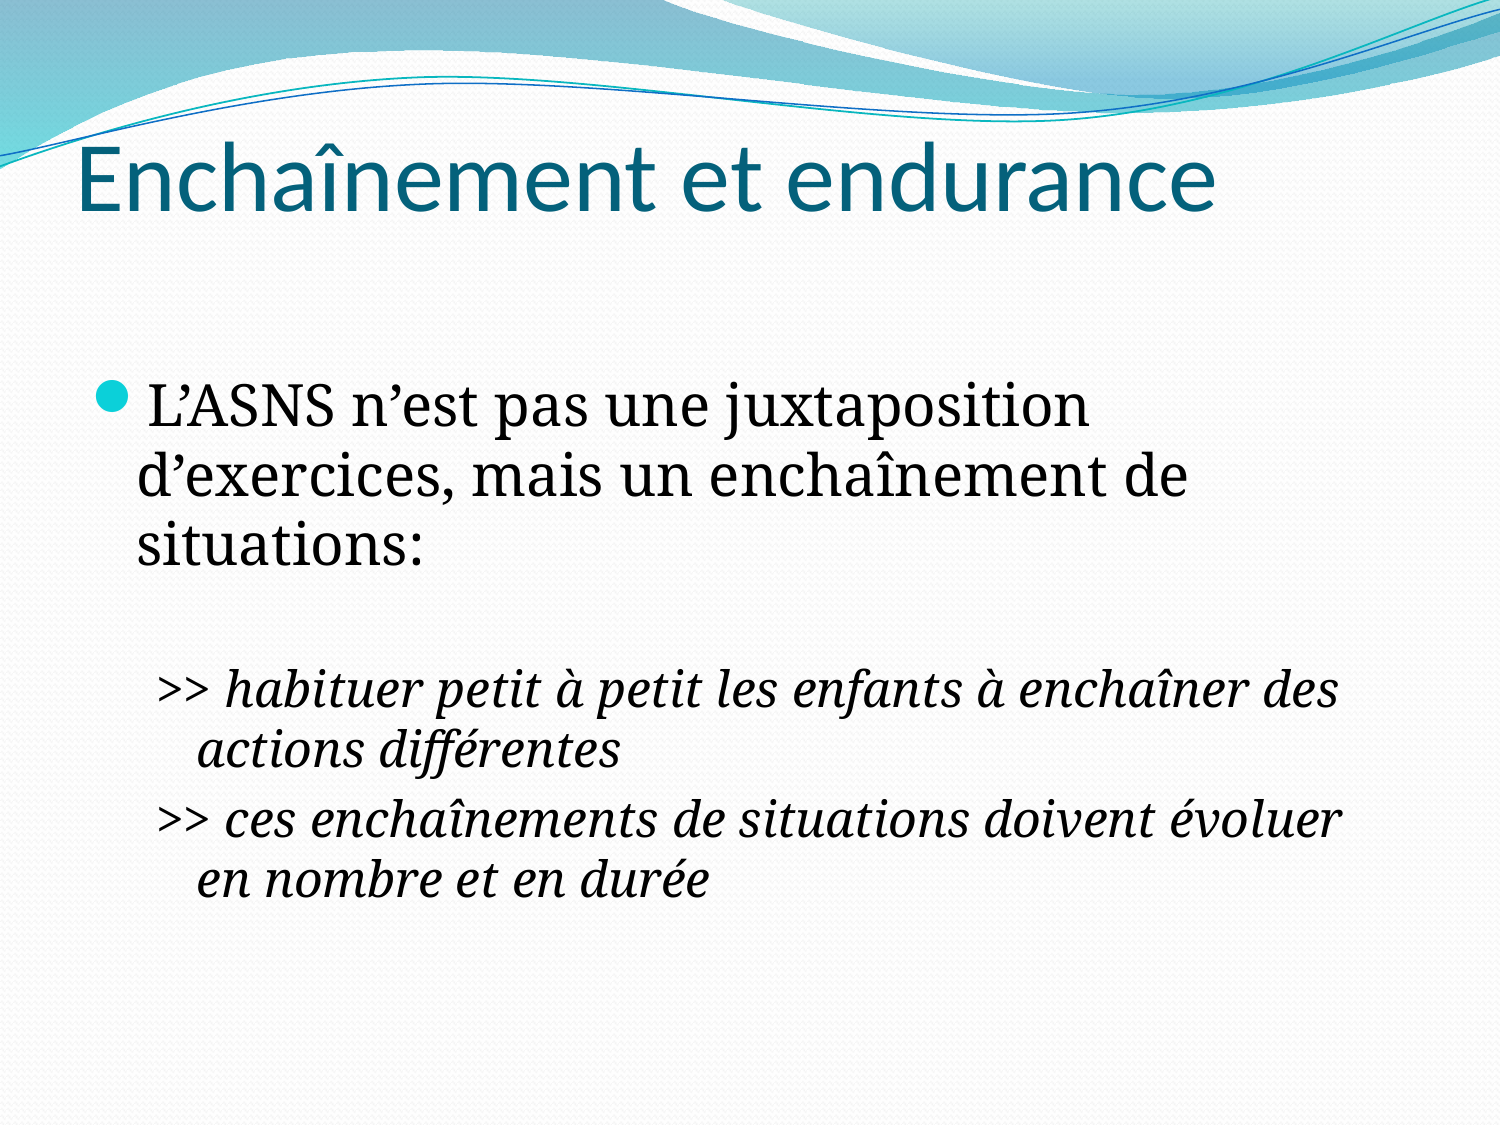

# Enchaînement et endurance
L’ASNS n’est pas une juxtaposition d’exercices, mais un enchaînement de situations:
>> habituer petit à petit les enfants à enchaîner des actions différentes
>> ces enchaînements de situations doivent évoluer en nombre et en durée